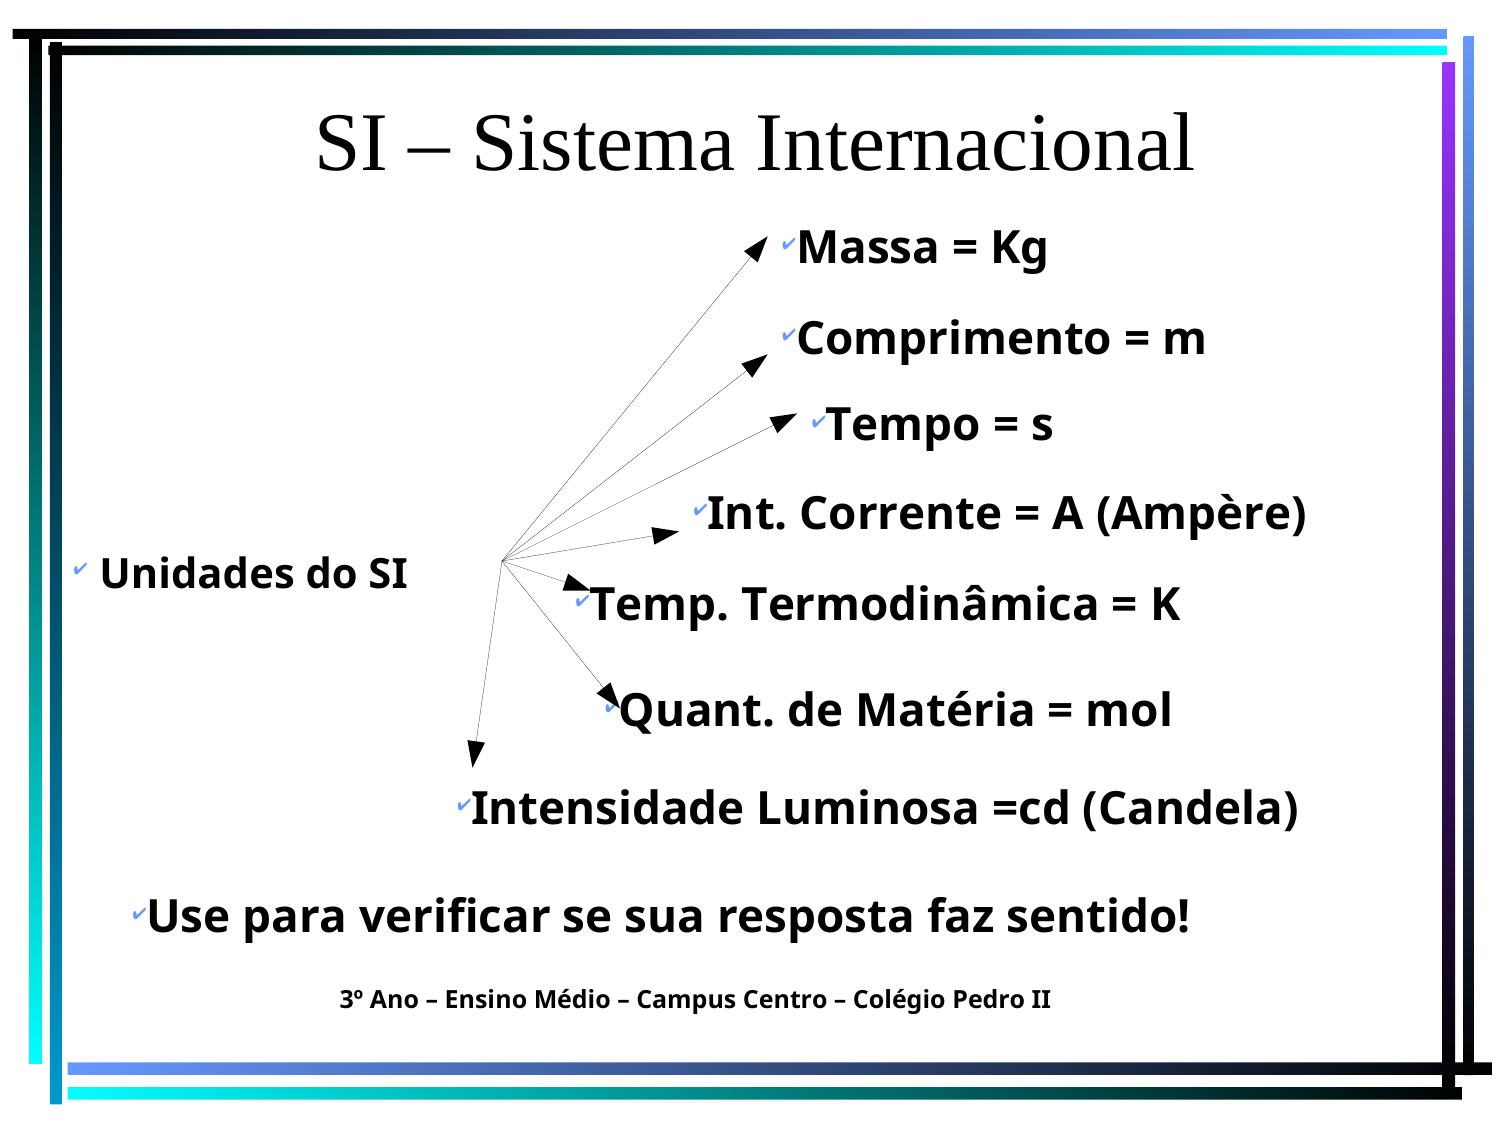

# SI – Sistema Internacional
Massa = Kg
Comprimento = m
Tempo = s
Int. Corrente = A (Ampère)
 Unidades do SI
Temp. Termodinâmica = K
Quant. de Matéria = mol
Intensidade Luminosa =cd (Candela)
Use para verificar se sua resposta faz sentido!
3º Ano – Ensino Médio – Campus Centro – Colégio Pedro II